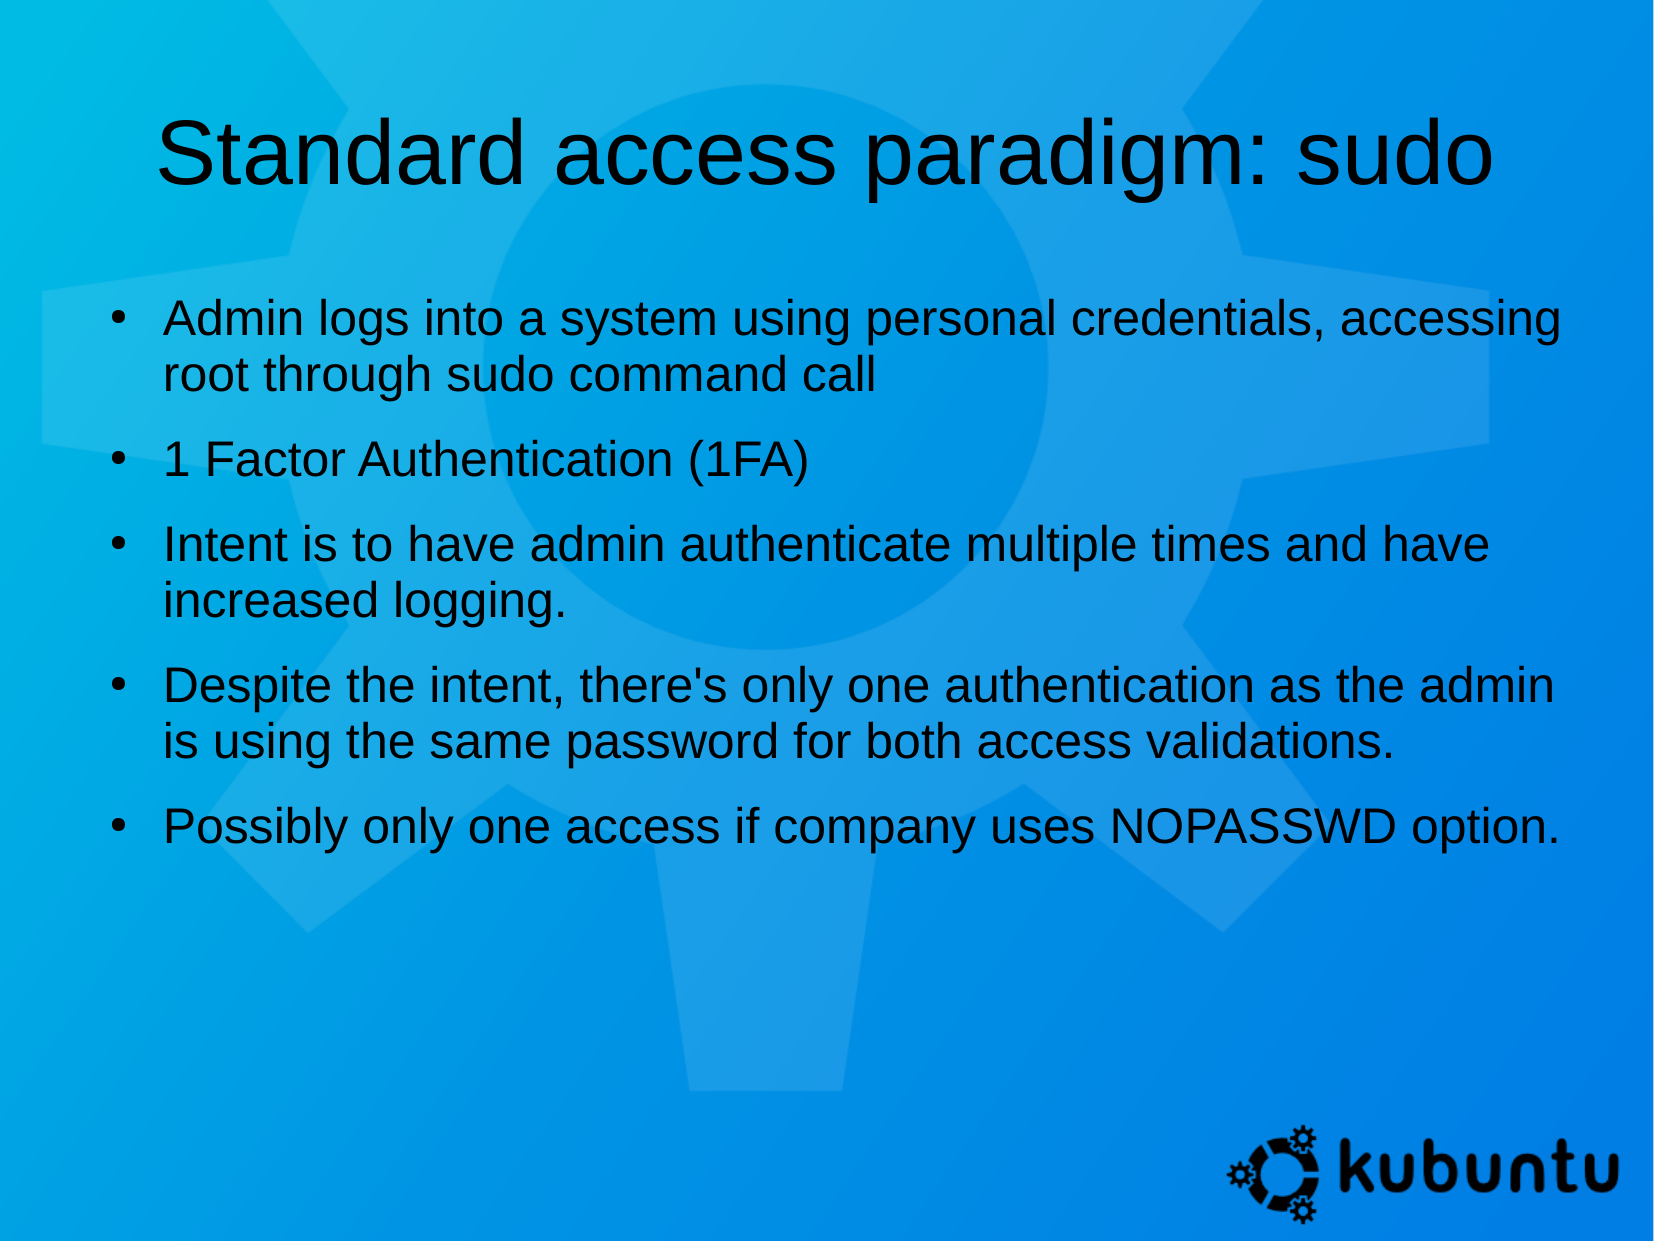

# Standard access paradigm: sudo
Admin logs into a system using personal credentials, accessing root through sudo command call
1 Factor Authentication (1FA)
Intent is to have admin authenticate multiple times and have increased logging.
Despite the intent, there's only one authentication as the admin is using the same password for both access validations.
Possibly only one access if company uses NOPASSWD option.